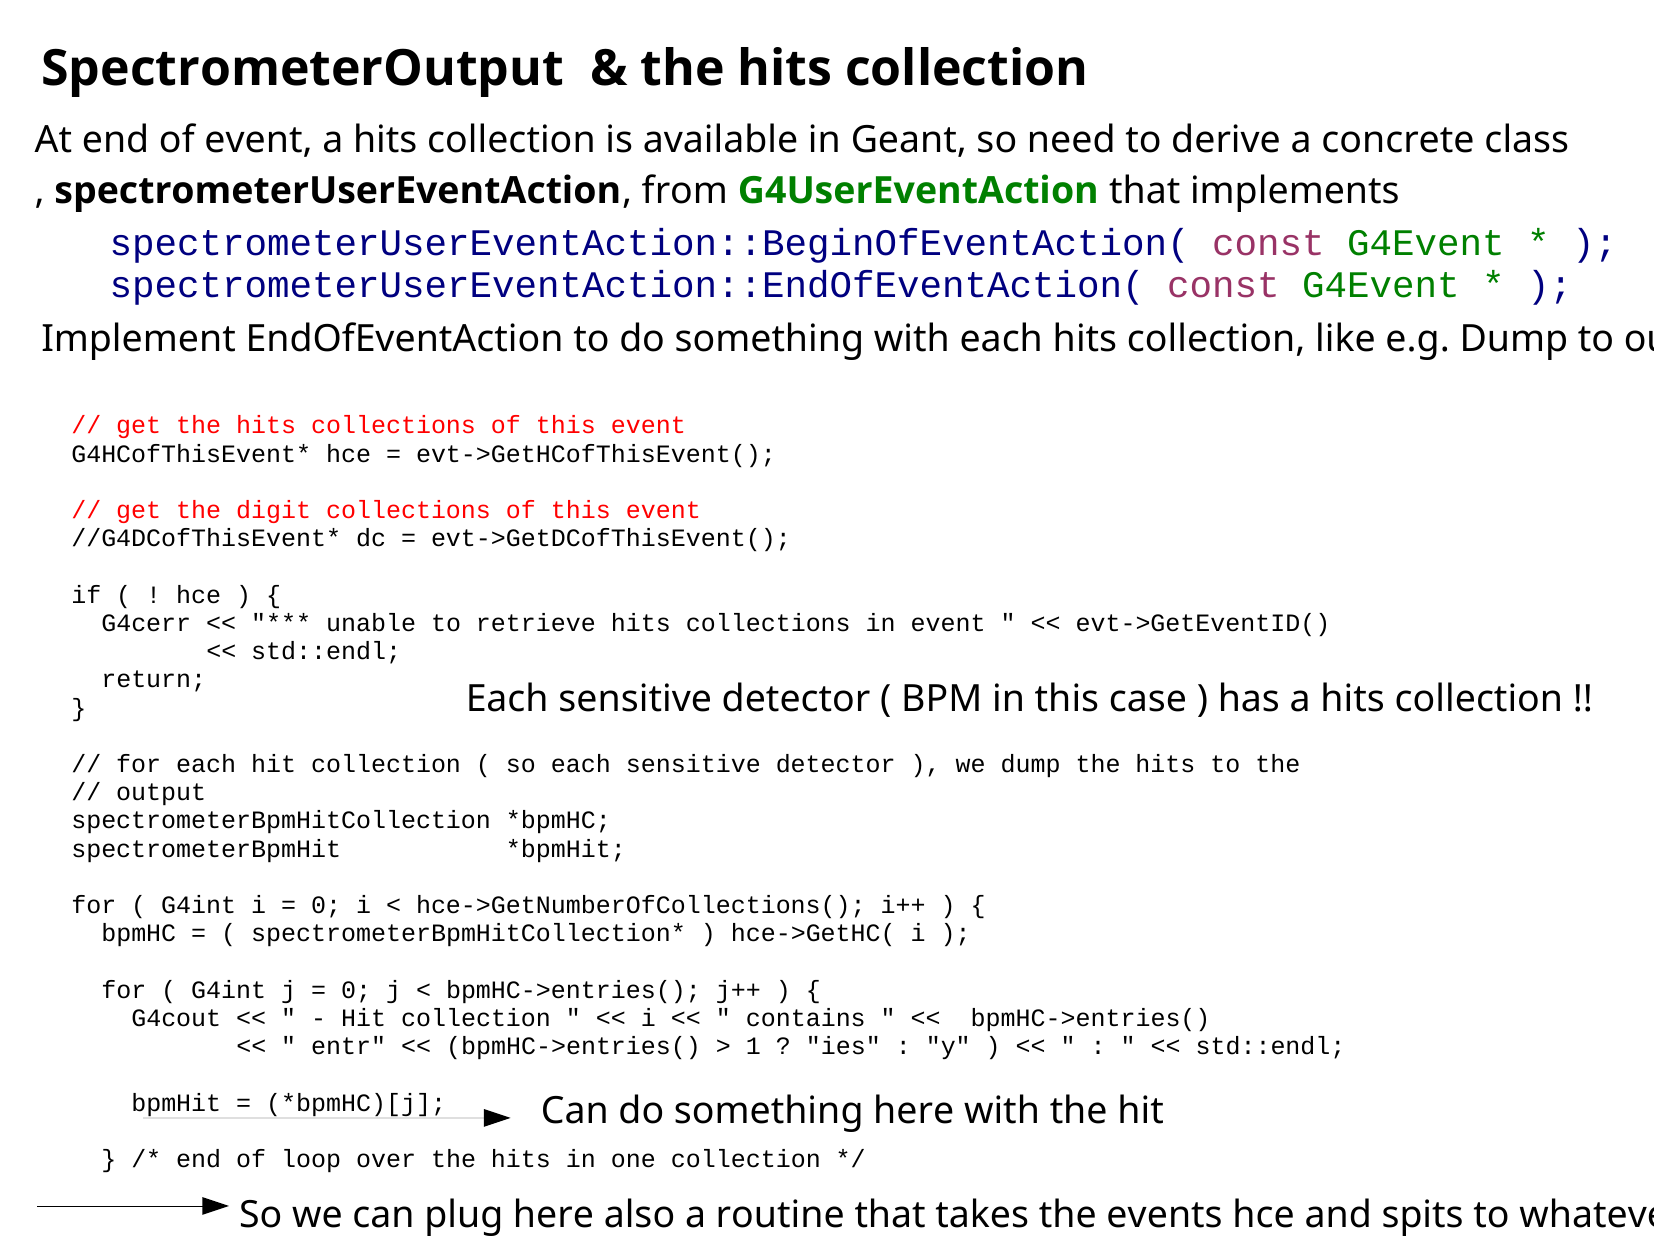

SpectrometerOutput & the hits collection
At end of event, a hits collection is available in Geant, so need to derive a concrete class
, spectrometerUserEventAction, from G4UserEventAction that implements
	spectrometerUserEventAction::BeginOfEventAction( const G4Event * );
	spectrometerUserEventAction::EndOfEventAction( const G4Event * );
Implement EndOfEventAction to do something with each hits collection, like e.g. Dump to output
 // get the hits collections of this event
 G4HCofThisEvent* hce = evt->GetHCofThisEvent();
 // get the digit collections of this event
 //G4DCofThisEvent* dc = evt->GetDCofThisEvent();
 if ( ! hce ) {
 G4cerr << "*** unable to retrieve hits collections in event " << evt->GetEventID()
 << std::endl;
 return;
 }
 // for each hit collection ( so each sensitive detector ), we dump the hits to the
 // output
 spectrometerBpmHitCollection *bpmHC;
 spectrometerBpmHit *bpmHit;
 for ( G4int i = 0; i < hce->GetNumberOfCollections(); i++ ) {
 bpmHC = ( spectrometerBpmHitCollection* ) hce->GetHC( i );
 for ( G4int j = 0; j < bpmHC->entries(); j++ ) {
 G4cout << " - Hit collection " << i << " contains " << bpmHC->entries()
 << " entr" << (bpmHC->entries() > 1 ? "ies" : "y" ) << " : " << std::endl;
 bpmHit = (*bpmHC)[j];
 } /* end of loop over the hits in one collection */
Each sensitive detector ( BPM in this case ) has a hits collection !!
Can do something here with the hit
So we can plug here also a routine that takes the events hce and spits to whatever